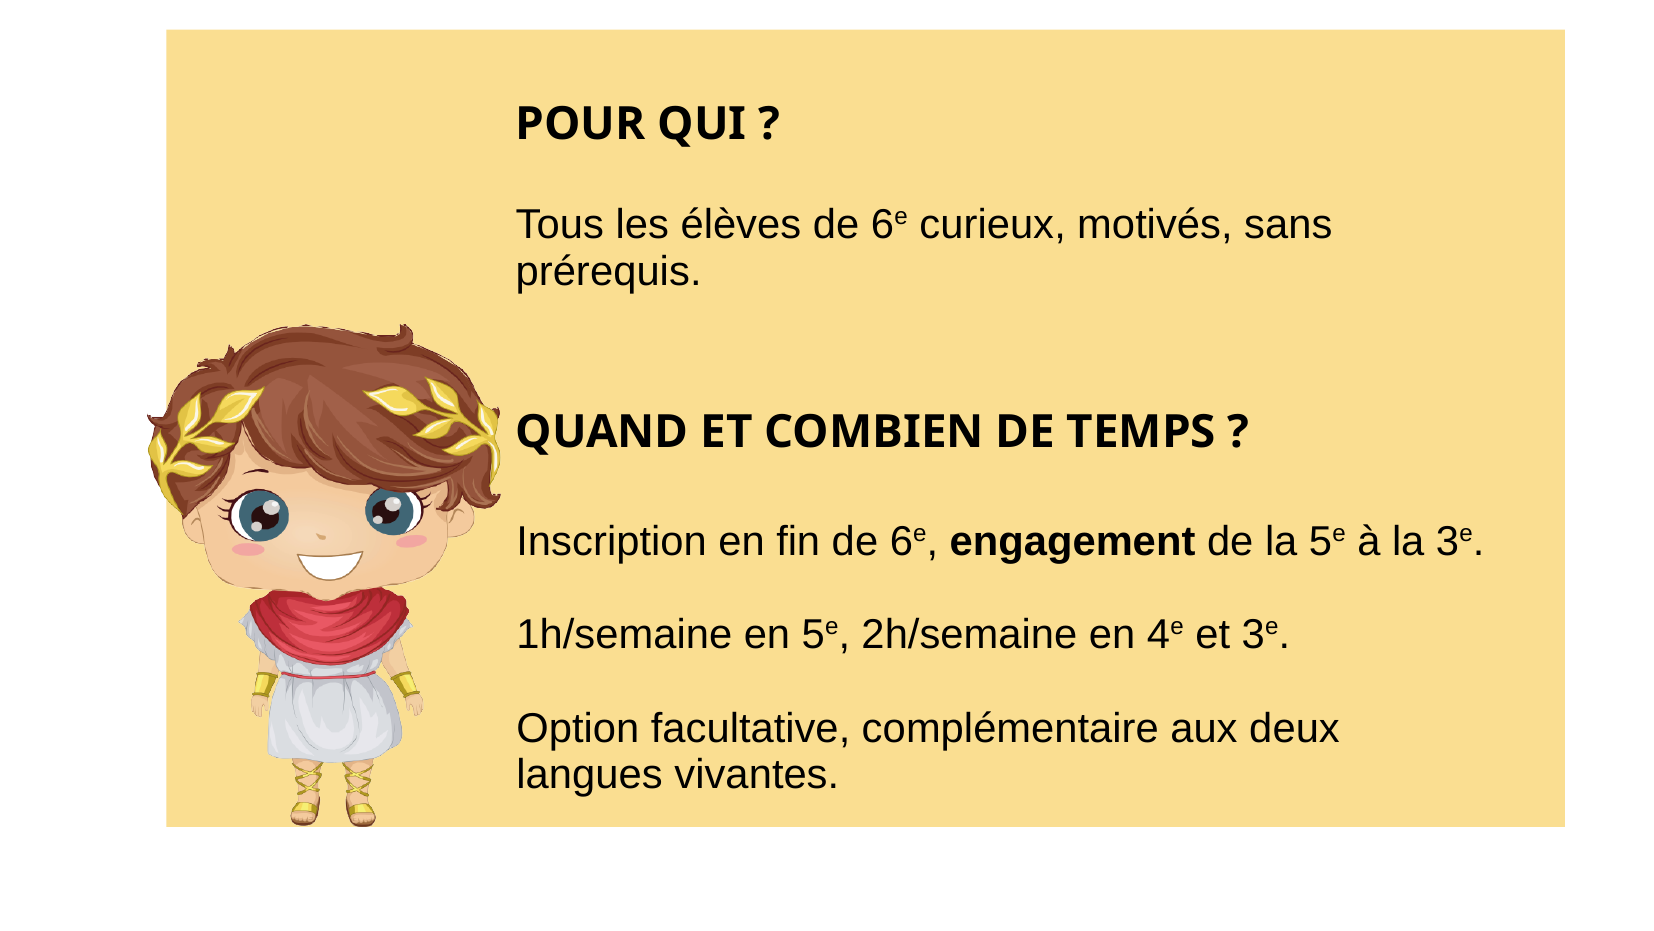

POUR QUI ?
Tous les élèves de 6e curieux, motivés, sans prérequis.
QUAND ET COMBIEN DE TEMPS ?
Inscription en fin de 6e, engagement de la 5e à la 3e.
1h/semaine en 5e, 2h/semaine en 4e et 3e.
Option facultative, complémentaire aux deux langues vivantes.